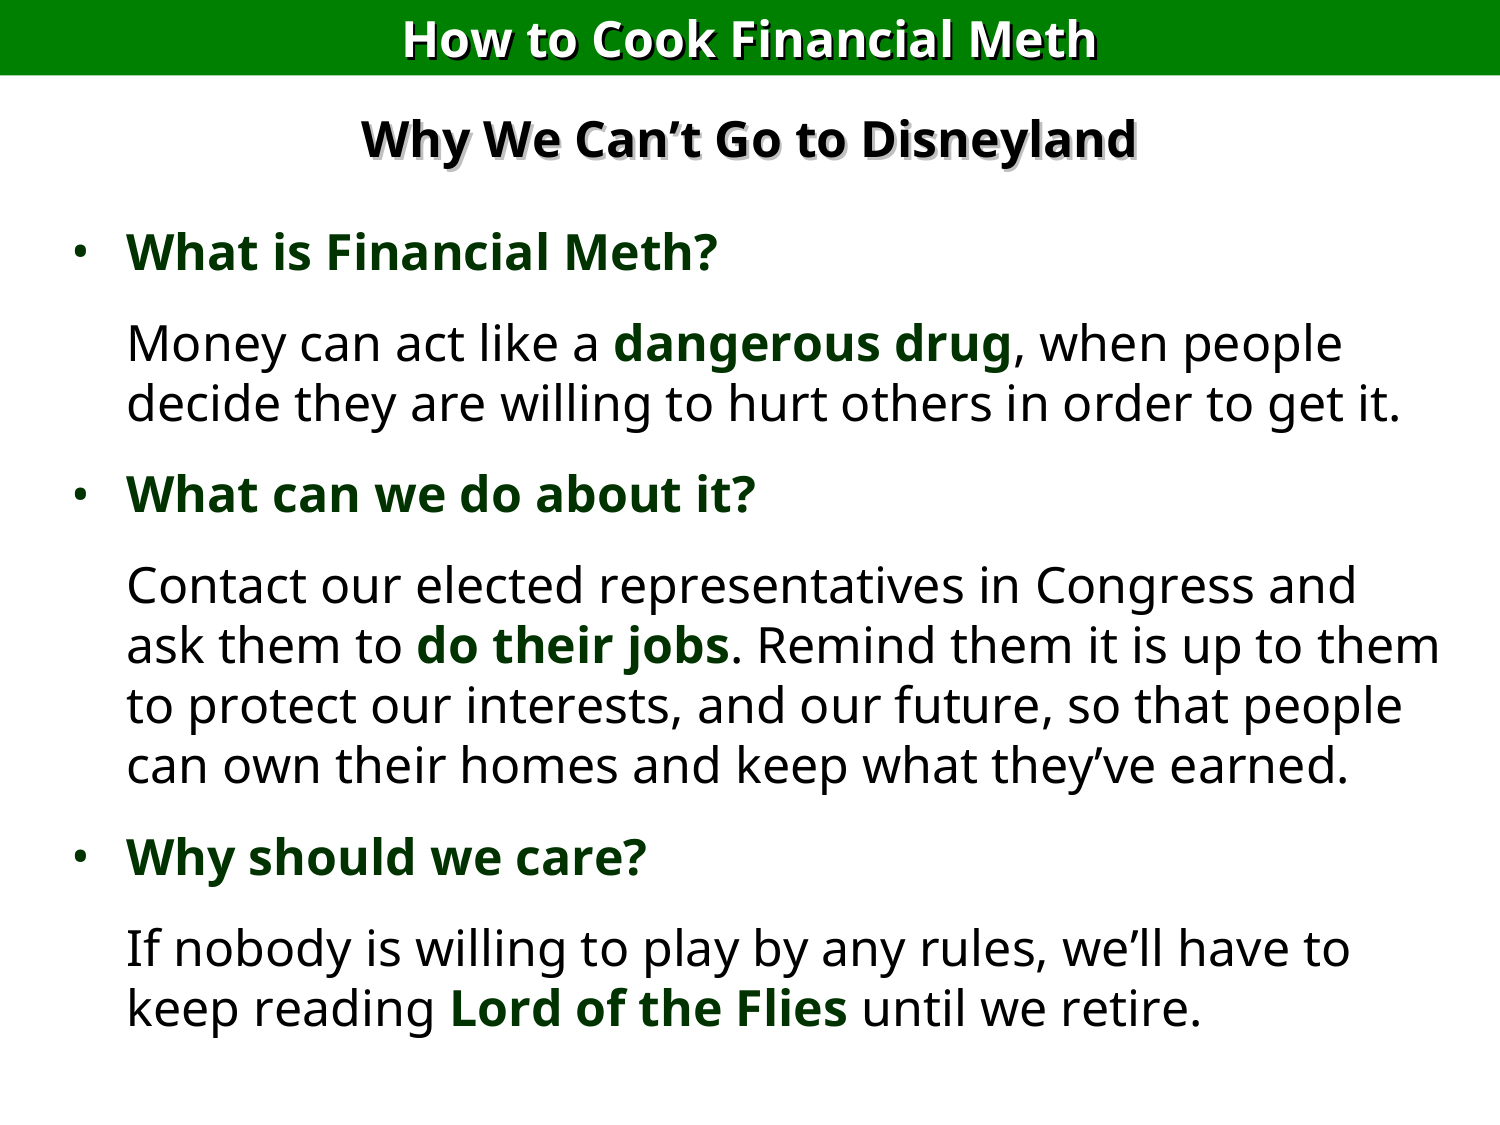

How to Cook Financial Meth
# Why We Can’t Go to Disneyland
What is Financial Meth?
	Money can act like a dangerous drug, when people decide they are willing to hurt others in order to get it.
What can we do about it?
	Contact our elected representatives in Congress and ask them to do their jobs. Remind them it is up to them to protect our interests, and our future, so that people can own their homes and keep what they’ve earned.
Why should we care?
	If nobody is willing to play by any rules, we’ll have to keep reading Lord of the Flies until we retire.